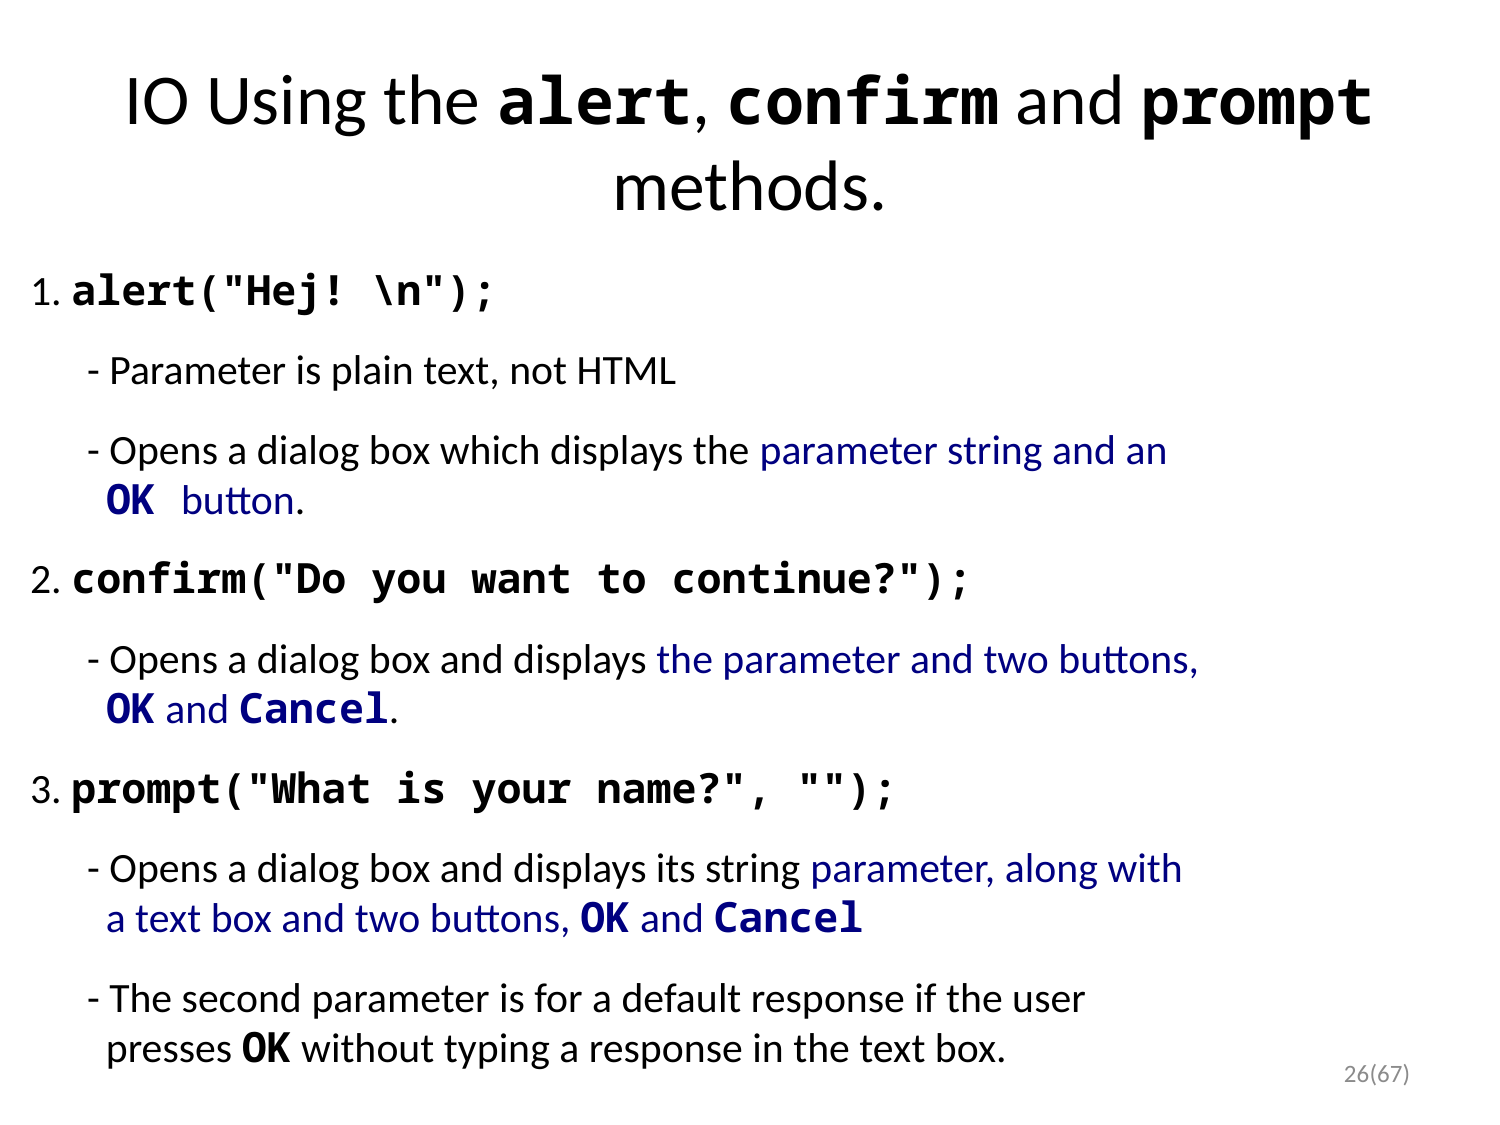

# IO Using the alert, confirm and prompt methods.
1. alert("Hej! \n");
 - Parameter is plain text, not HTML
 - Opens a dialog box which displays the parameter string and an
 OK button.
2. confirm("Do you want to continue?");
 - Opens a dialog box and displays the parameter and two buttons,
 OK and Cancel.
3. prompt("What is your name?", "");
 - Opens a dialog box and displays its string parameter, along with
 a text box and two buttons, OK and Cancel
 - The second parameter is for a default response if the user
 presses OK without typing a response in the text box.
26